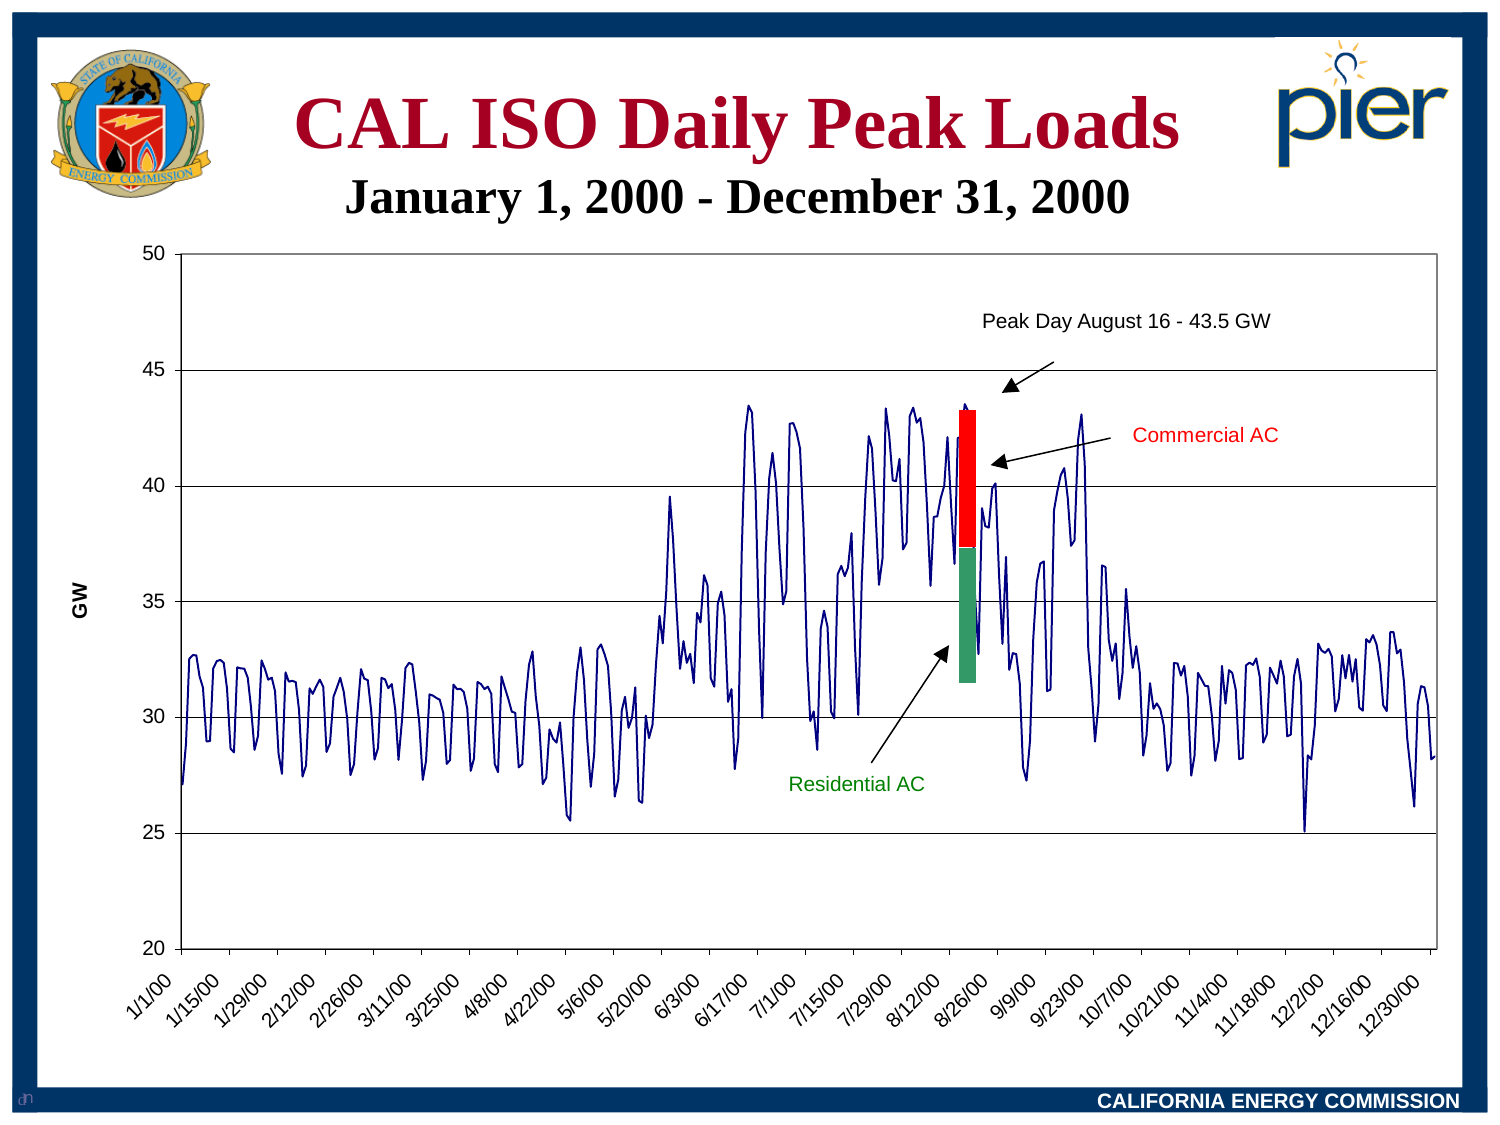

CAL ISO Daily Peak Loads
January 1, 2000 - December 31, 2000